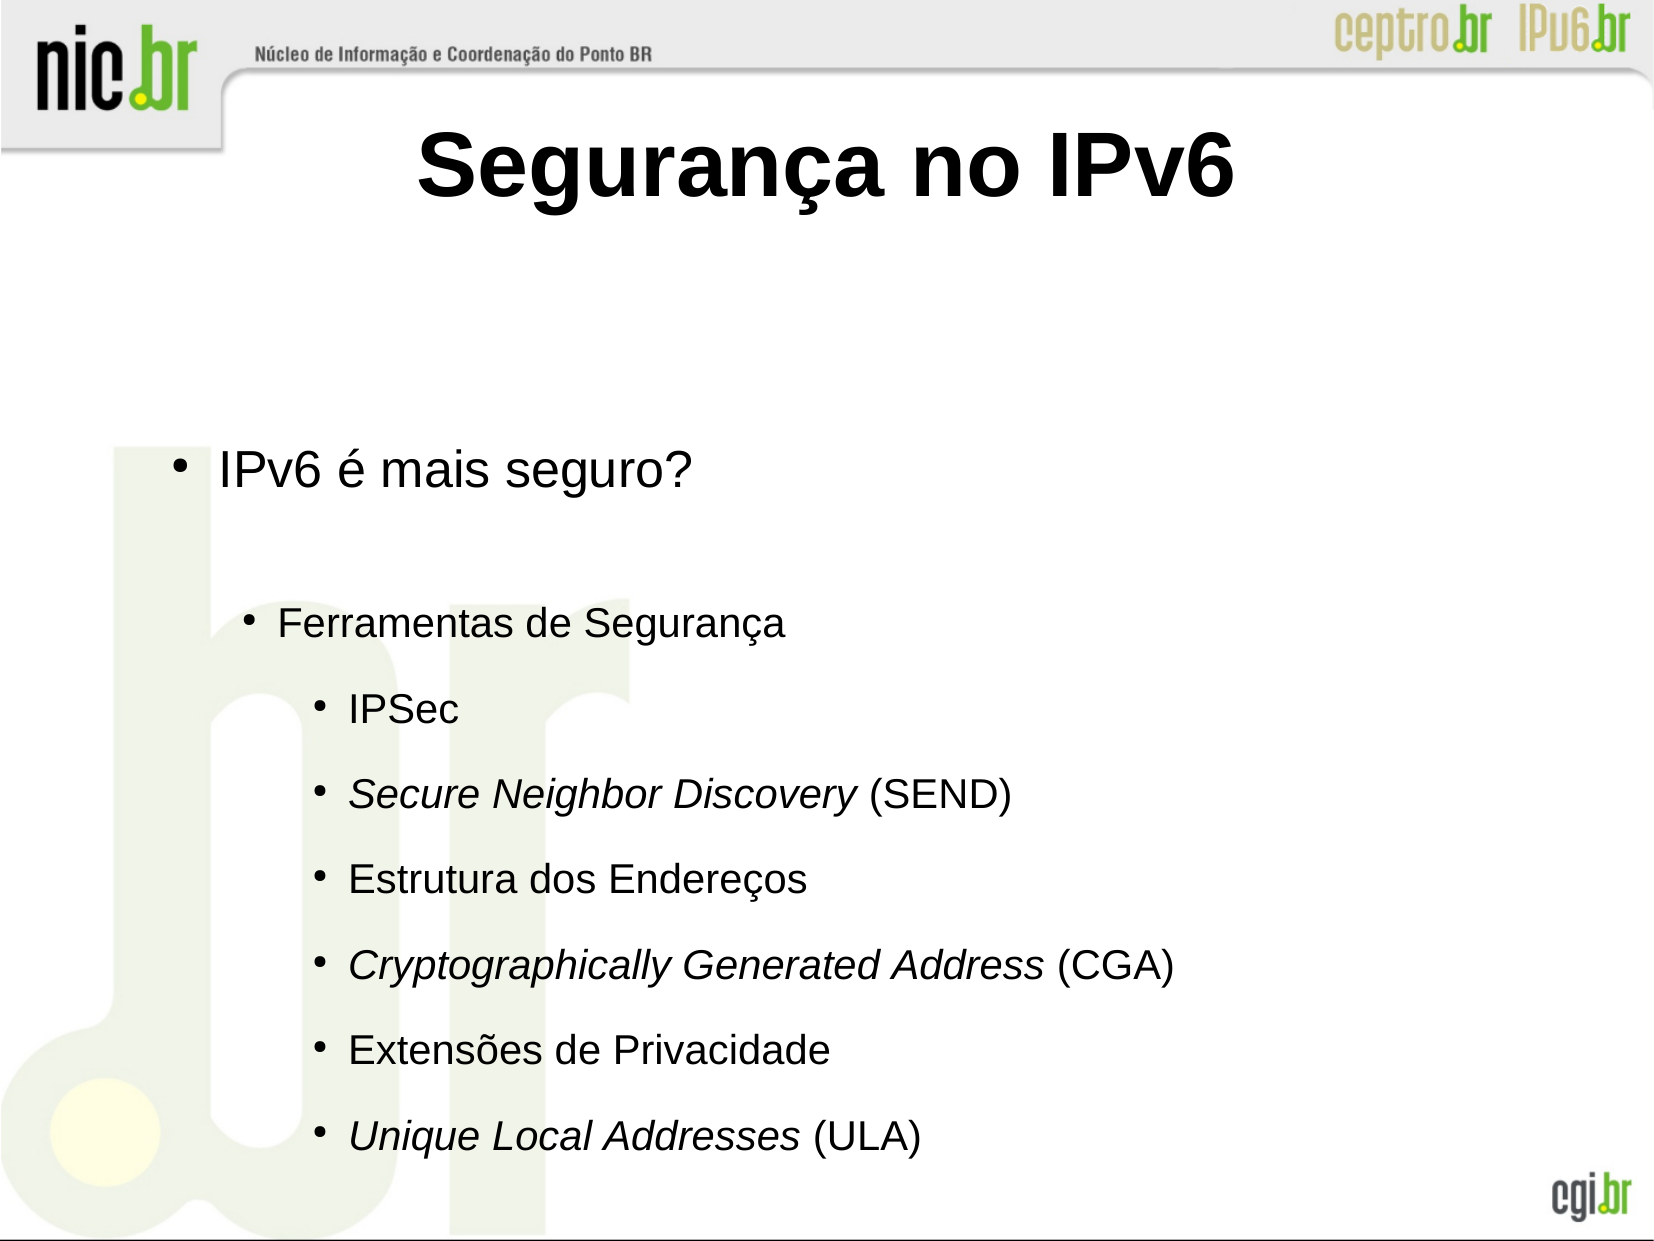

Segurança no IPv6
 IPv6 é mais seguro?
Ferramentas de Segurança
IPSec
Secure Neighbor Discovery (SEND)‏
Estrutura dos Endereços
Cryptographically Generated Address (CGA)‏
Extensões de Privacidade
Unique Local Addresses (ULA)